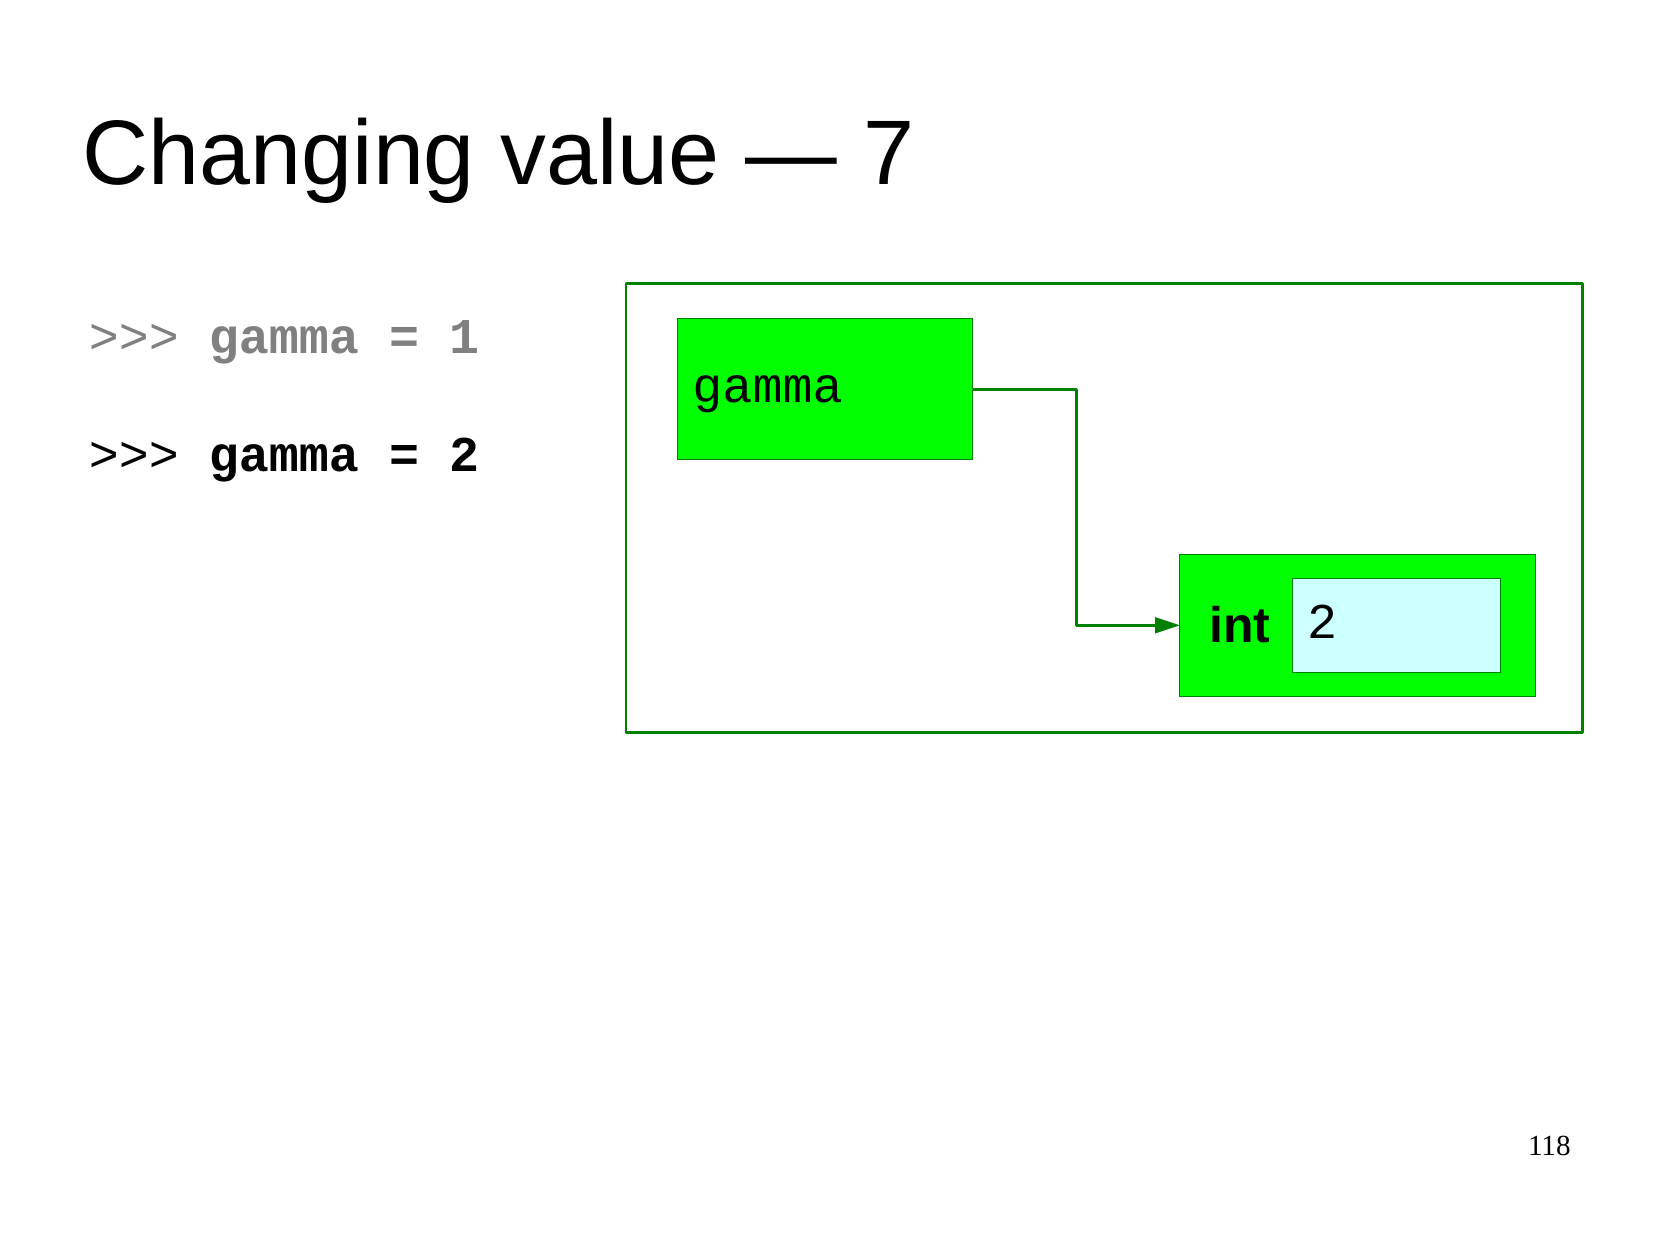

# Changing value — 7
>>>
gamma = 1
gamma
>>>
gamma = 2
int
2
118